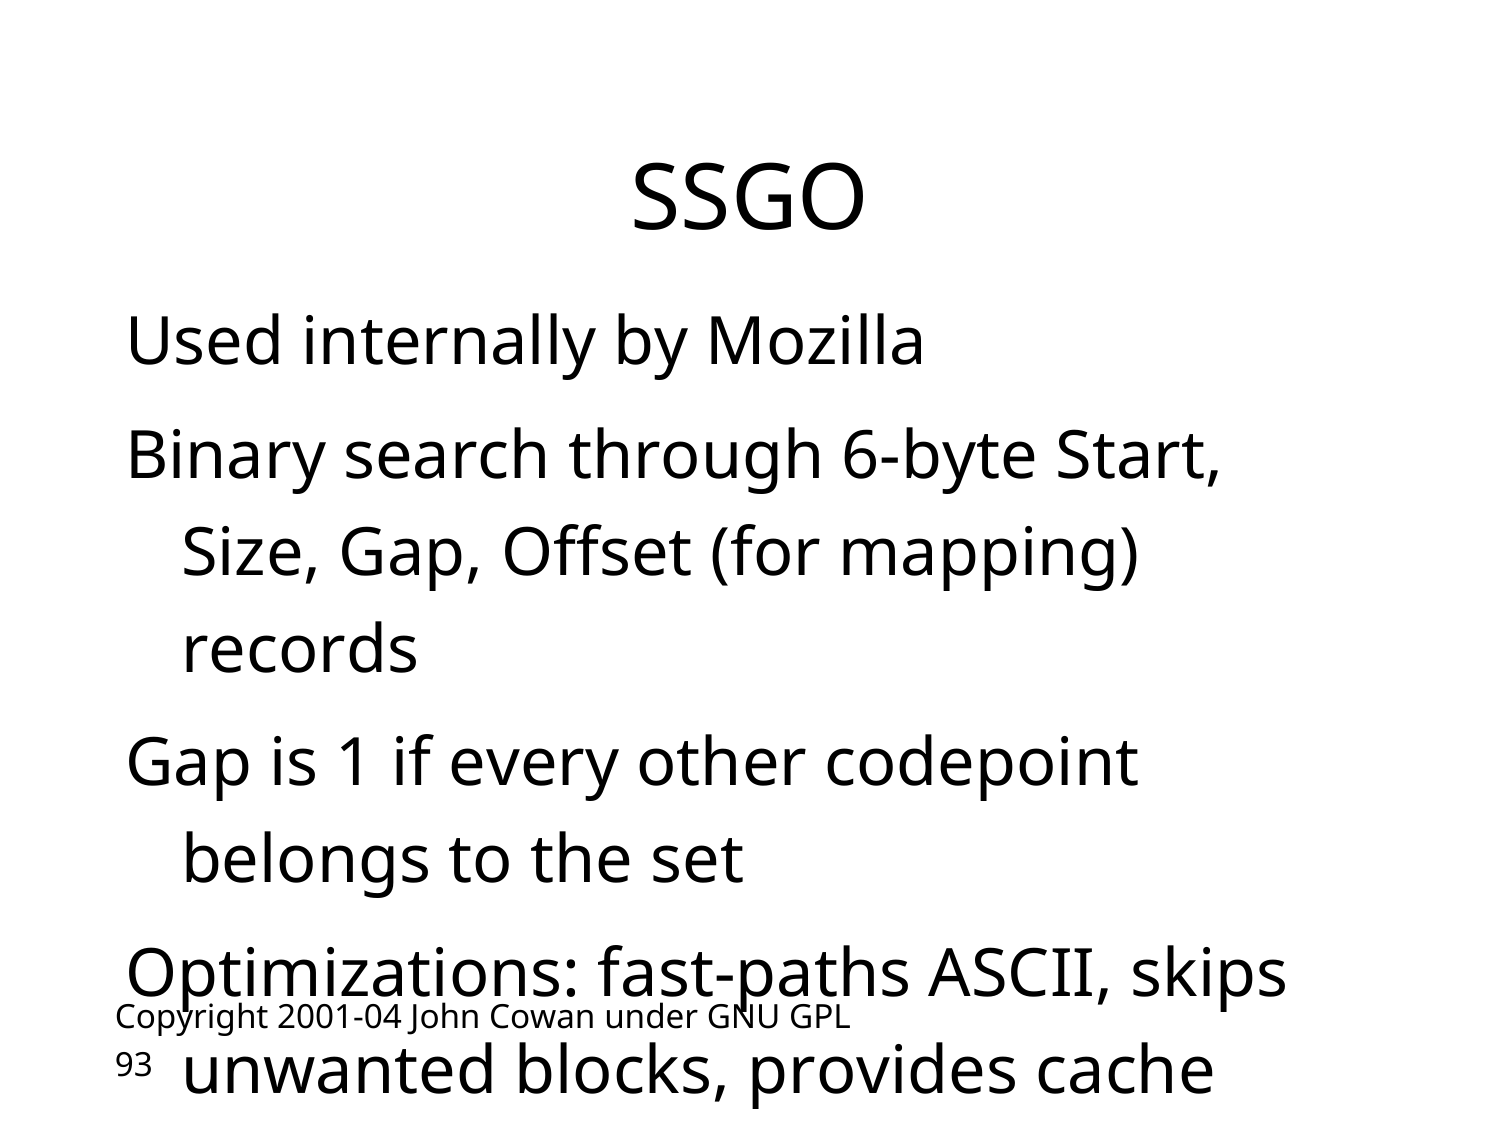

# SSGO
Used internally by Mozilla
Binary search through 6-byte Start, Size, Gap, Offset (for mapping) records
Gap is 1 if every other codepoint belongs to the set
Optimizations: fast-paths ASCII, skips unwanted blocks, provides cache